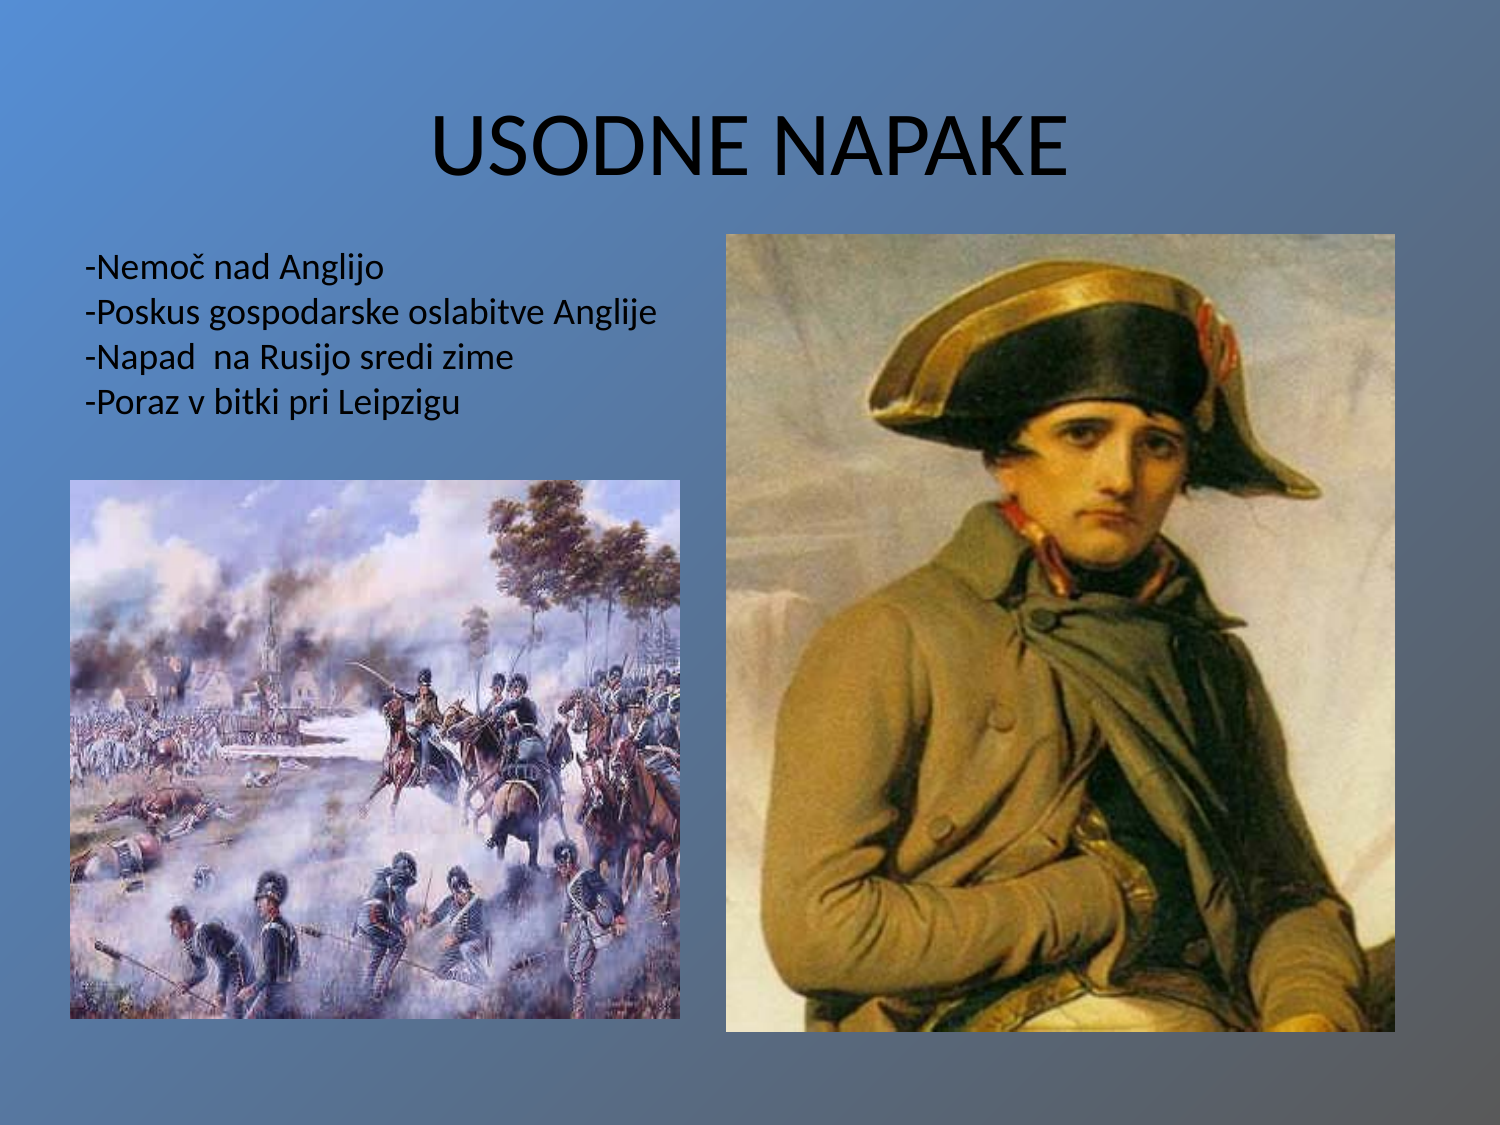

# USODNE NAPAKE
-Nemoč nad Anglijo
-Poskus gospodarske oslabitve Anglije
-Napad na Rusijo sredi zime
-Poraz v bitki pri Leipzigu